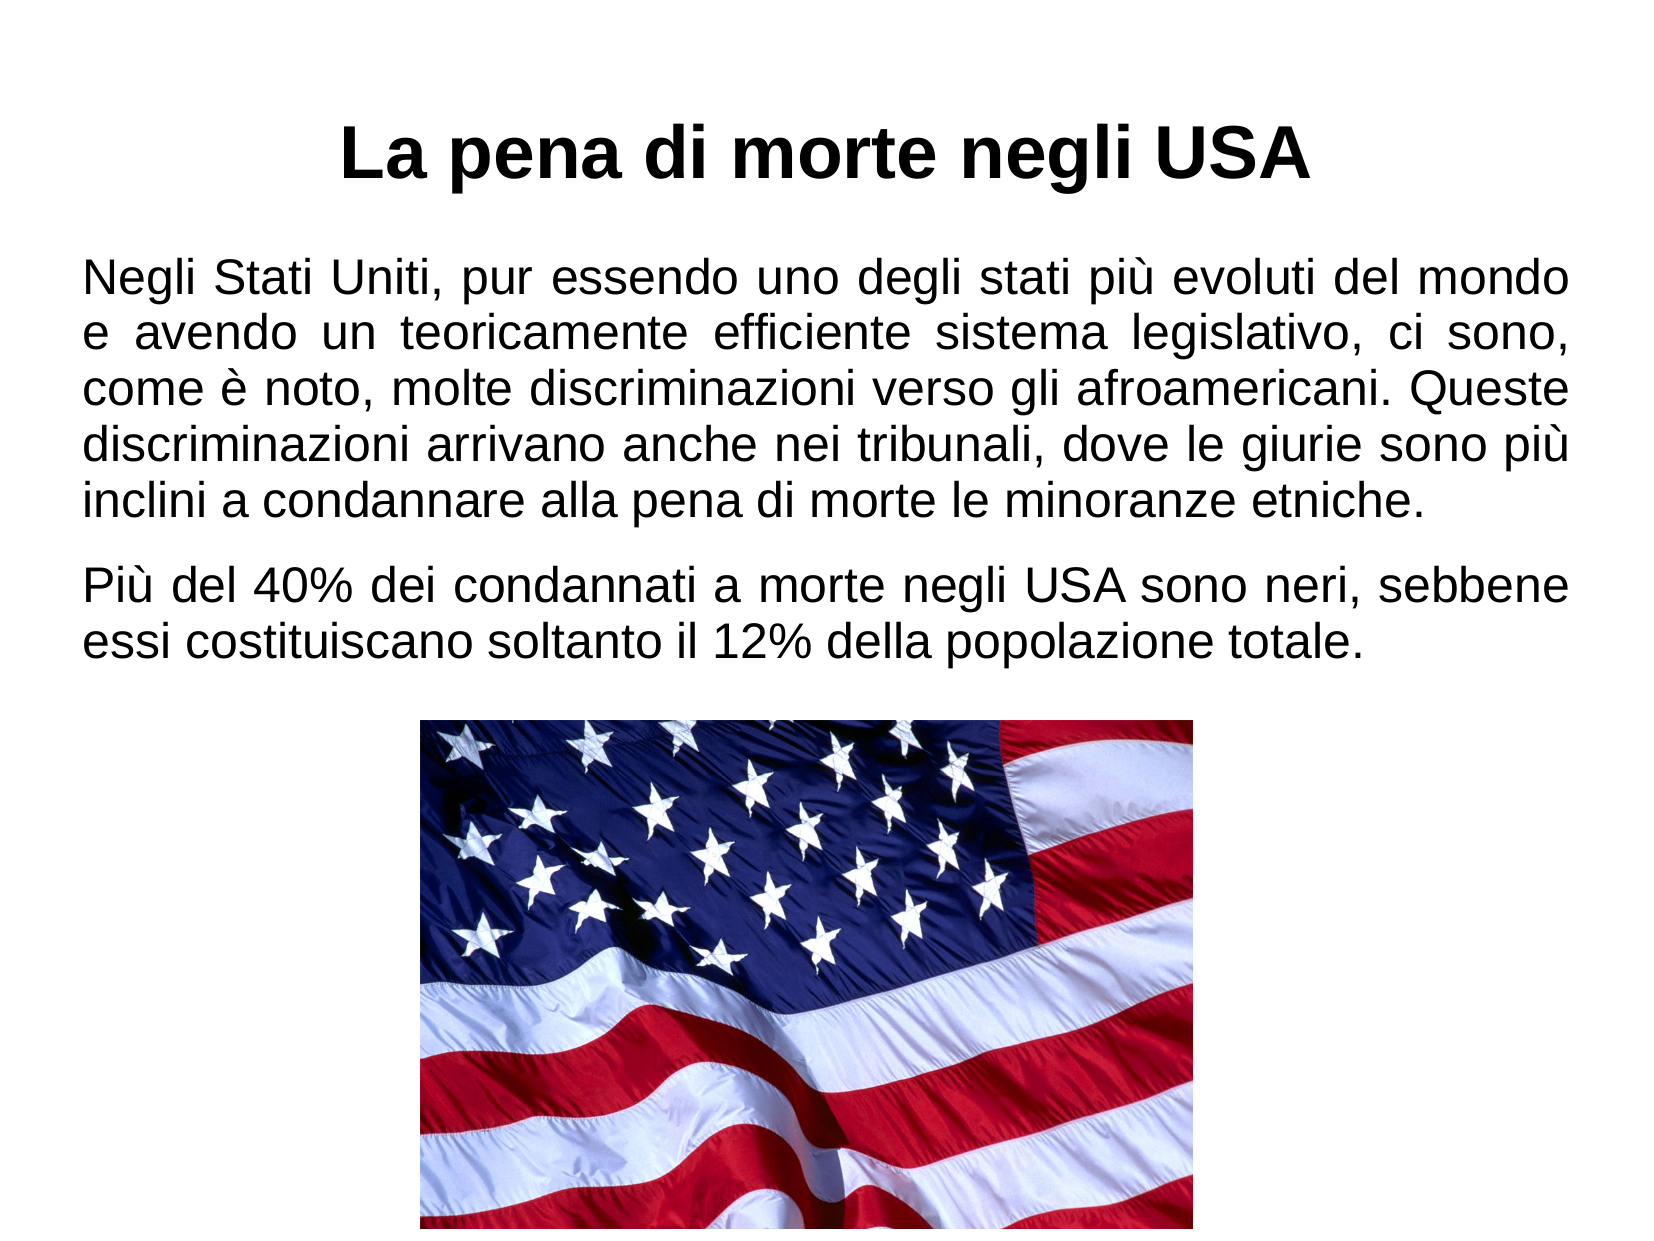

# La pena di morte negli USA
Negli Stati Uniti, pur essendo uno degli stati più evoluti del mondo e avendo un teoricamente efficiente sistema legislativo, ci sono, come è noto, molte discriminazioni verso gli afroamericani. Queste discriminazioni arrivano anche nei tribunali, dove le giurie sono più inclini a condannare alla pena di morte le minoranze etniche.
Più del 40% dei condannati a morte negli USA sono neri, sebbene essi costituiscano soltanto il 12% della popolazione totale.